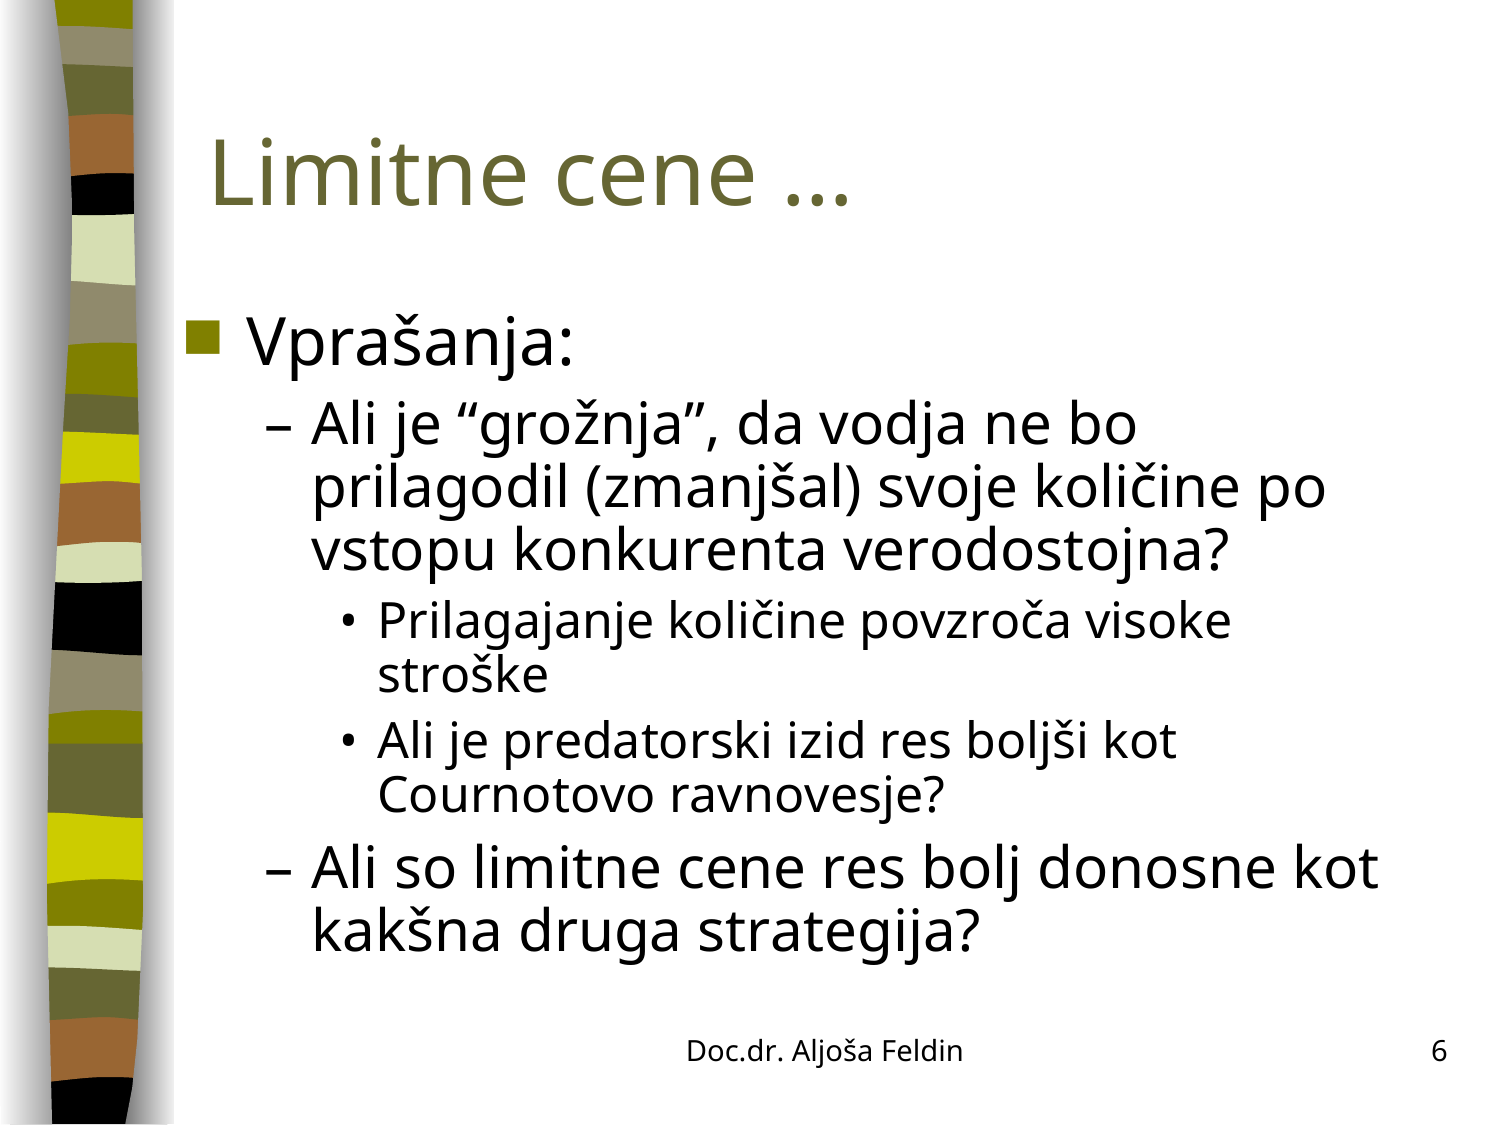

# Limitne cene …
Vprašanja:
Ali je “grožnja”, da vodja ne bo prilagodil (zmanjšal) svoje količine po vstopu konkurenta verodostojna?
Prilagajanje količine povzroča visoke stroške
Ali je predatorski izid res boljši kot Cournotovo ravnovesje?
Ali so limitne cene res bolj donosne kot kakšna druga strategija?
Doc.dr. Aljoša Feldin